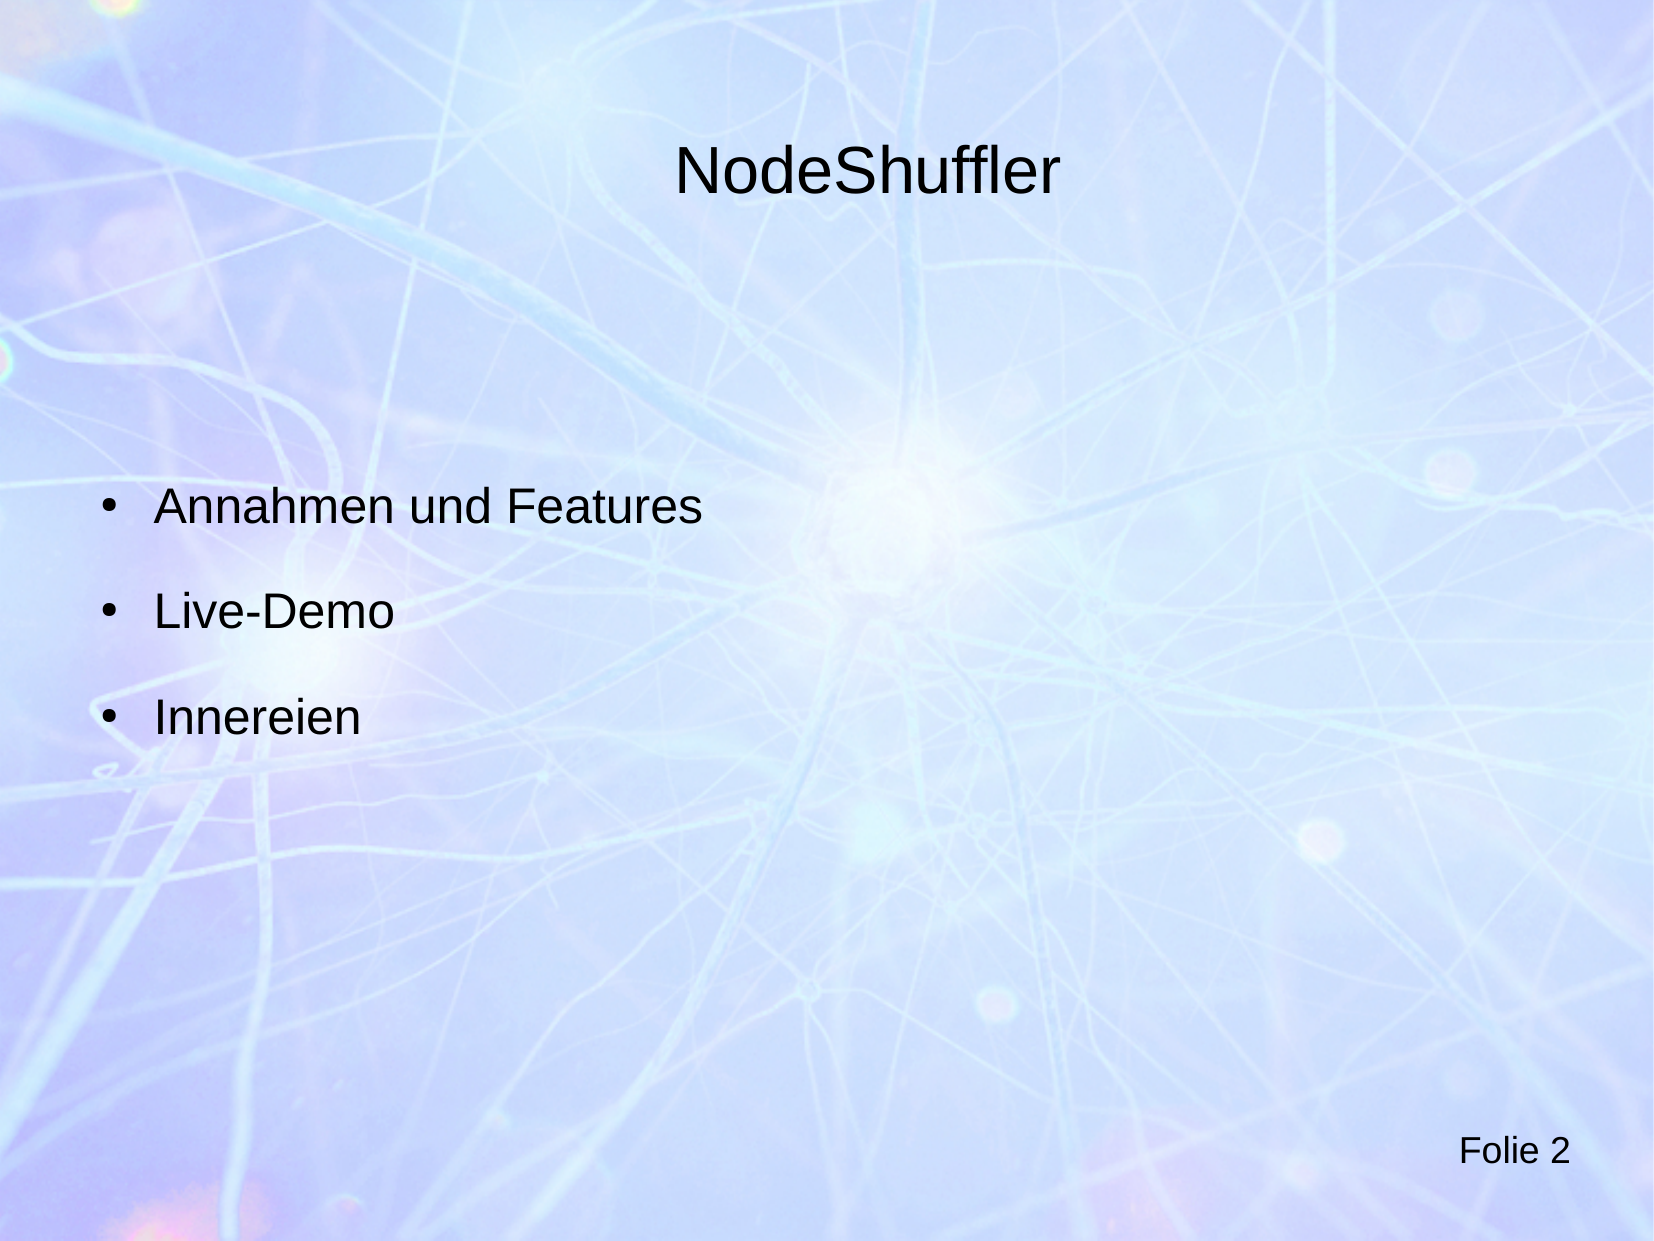

NodeShuffler
# Annahmen und Features
Live-Demo
Innereien
2